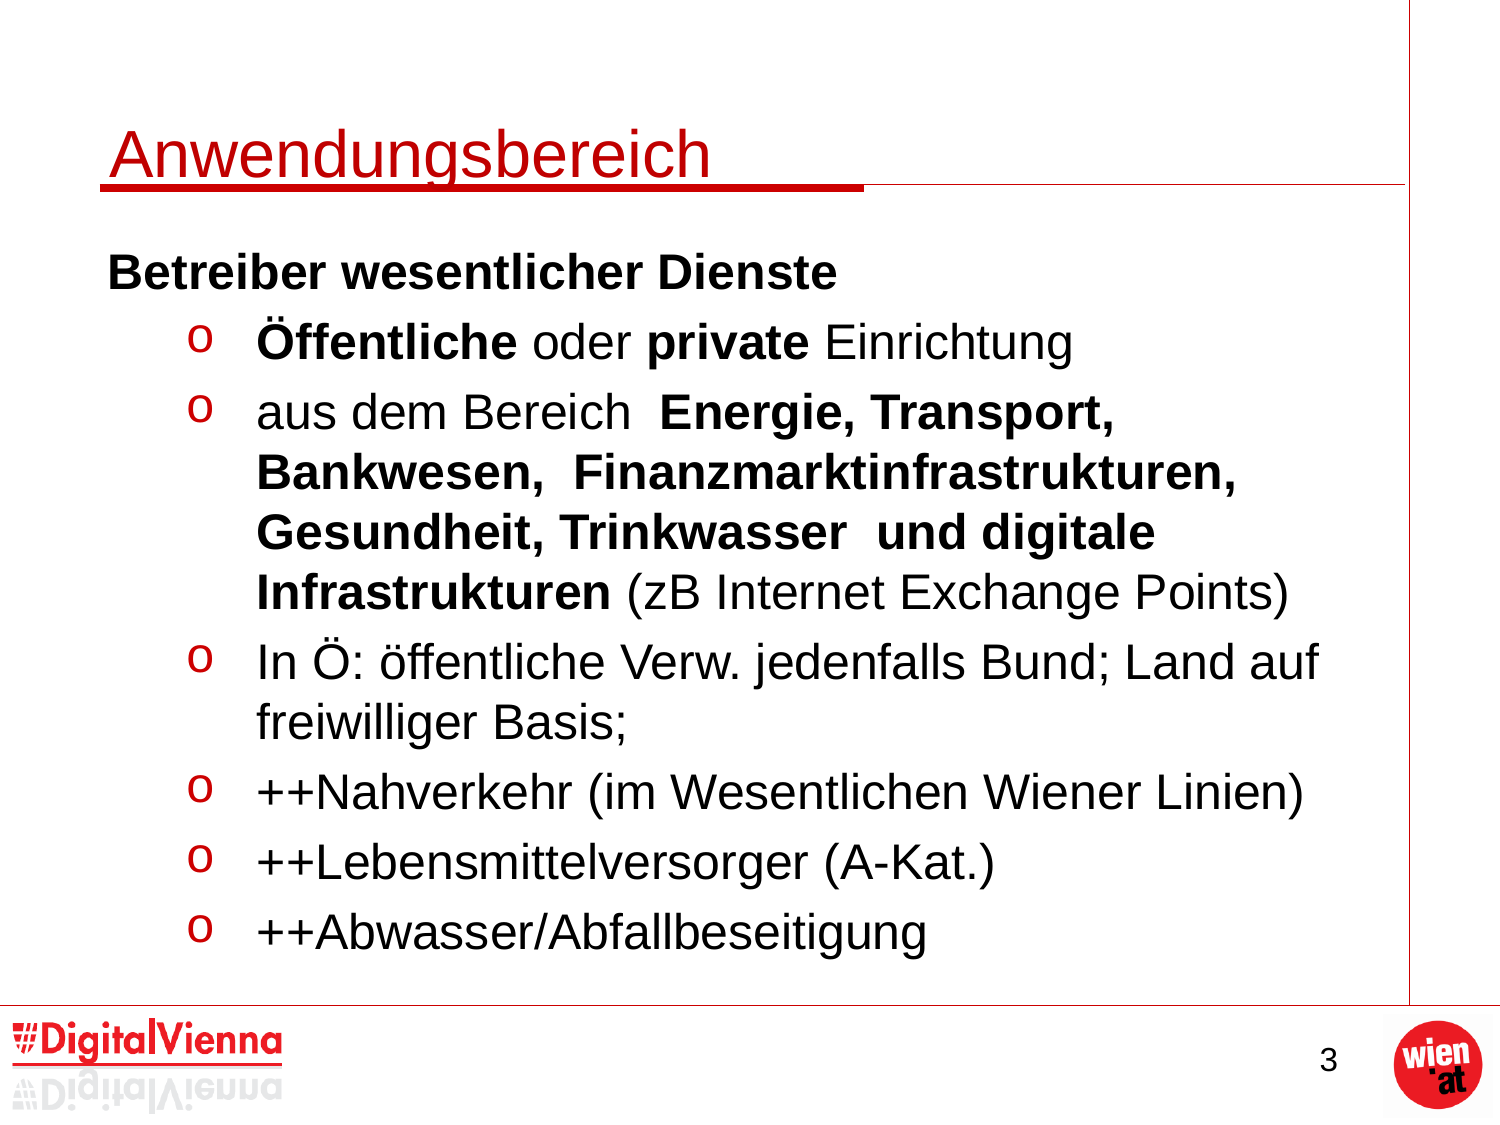

# Anwendungsbereich
Betreiber wesentlicher Dienste
Öffentliche oder private Einrichtung
aus dem Bereich Energie, Transport, Bankwesen, Finanzmarktinfrastrukturen, Gesundheit, Trinkwasser und digitale Infrastrukturen (zB Internet Exchange Points)
In Ö: öffentliche Verw. jedenfalls Bund; Land auf freiwilliger Basis;
++Nahverkehr (im Wesentlichen Wiener Linien)
++Lebensmittelversorger (A-Kat.)
++Abwasser/Abfallbeseitigung